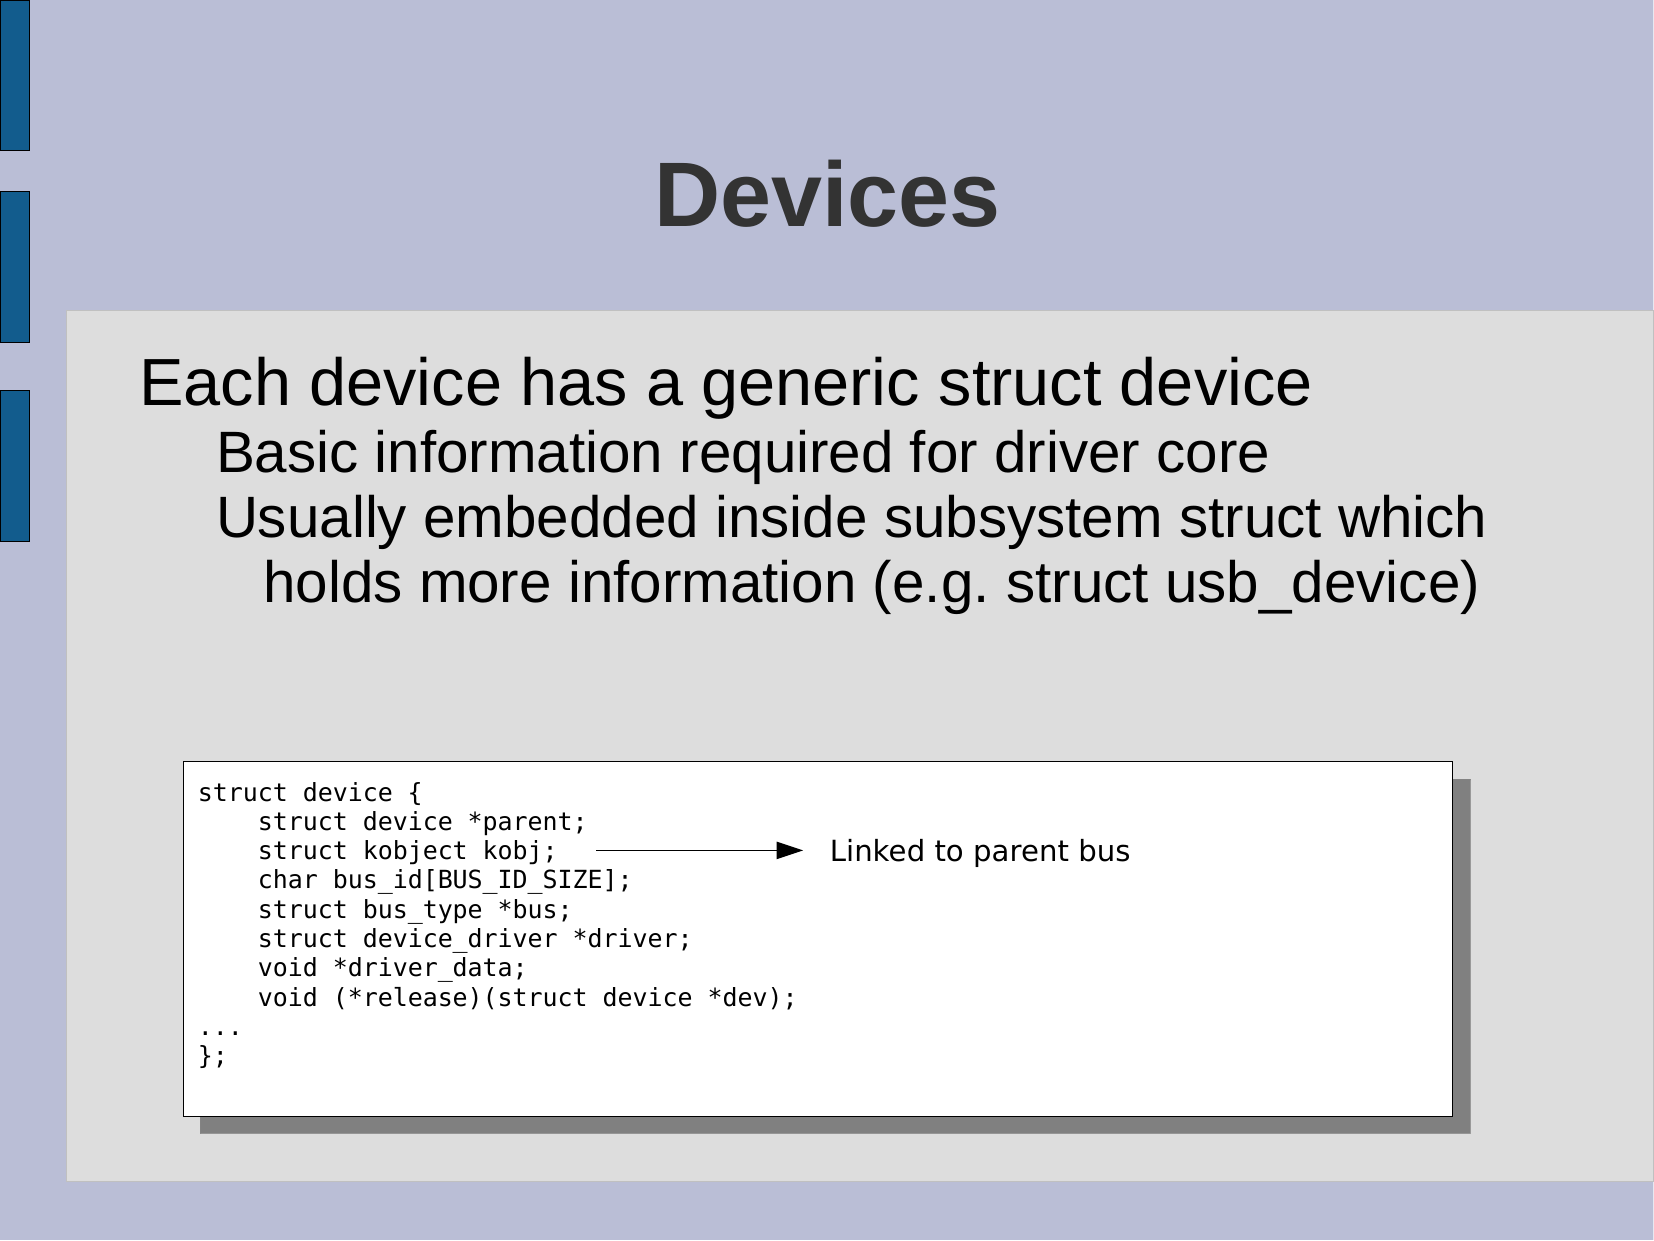

# Devices
Each device has a generic struct device
Basic information required for driver core
Usually embedded inside subsystem struct which holds more information (e.g. struct usb_device)
struct device {
 struct device *parent;
 struct kobject kobj;
 char bus_id[BUS_ID_SIZE];
 struct bus_type *bus;
 struct device_driver *driver;
 void *driver_data;
 void (*release)(struct device *dev);
...
};
Linked to parent bus